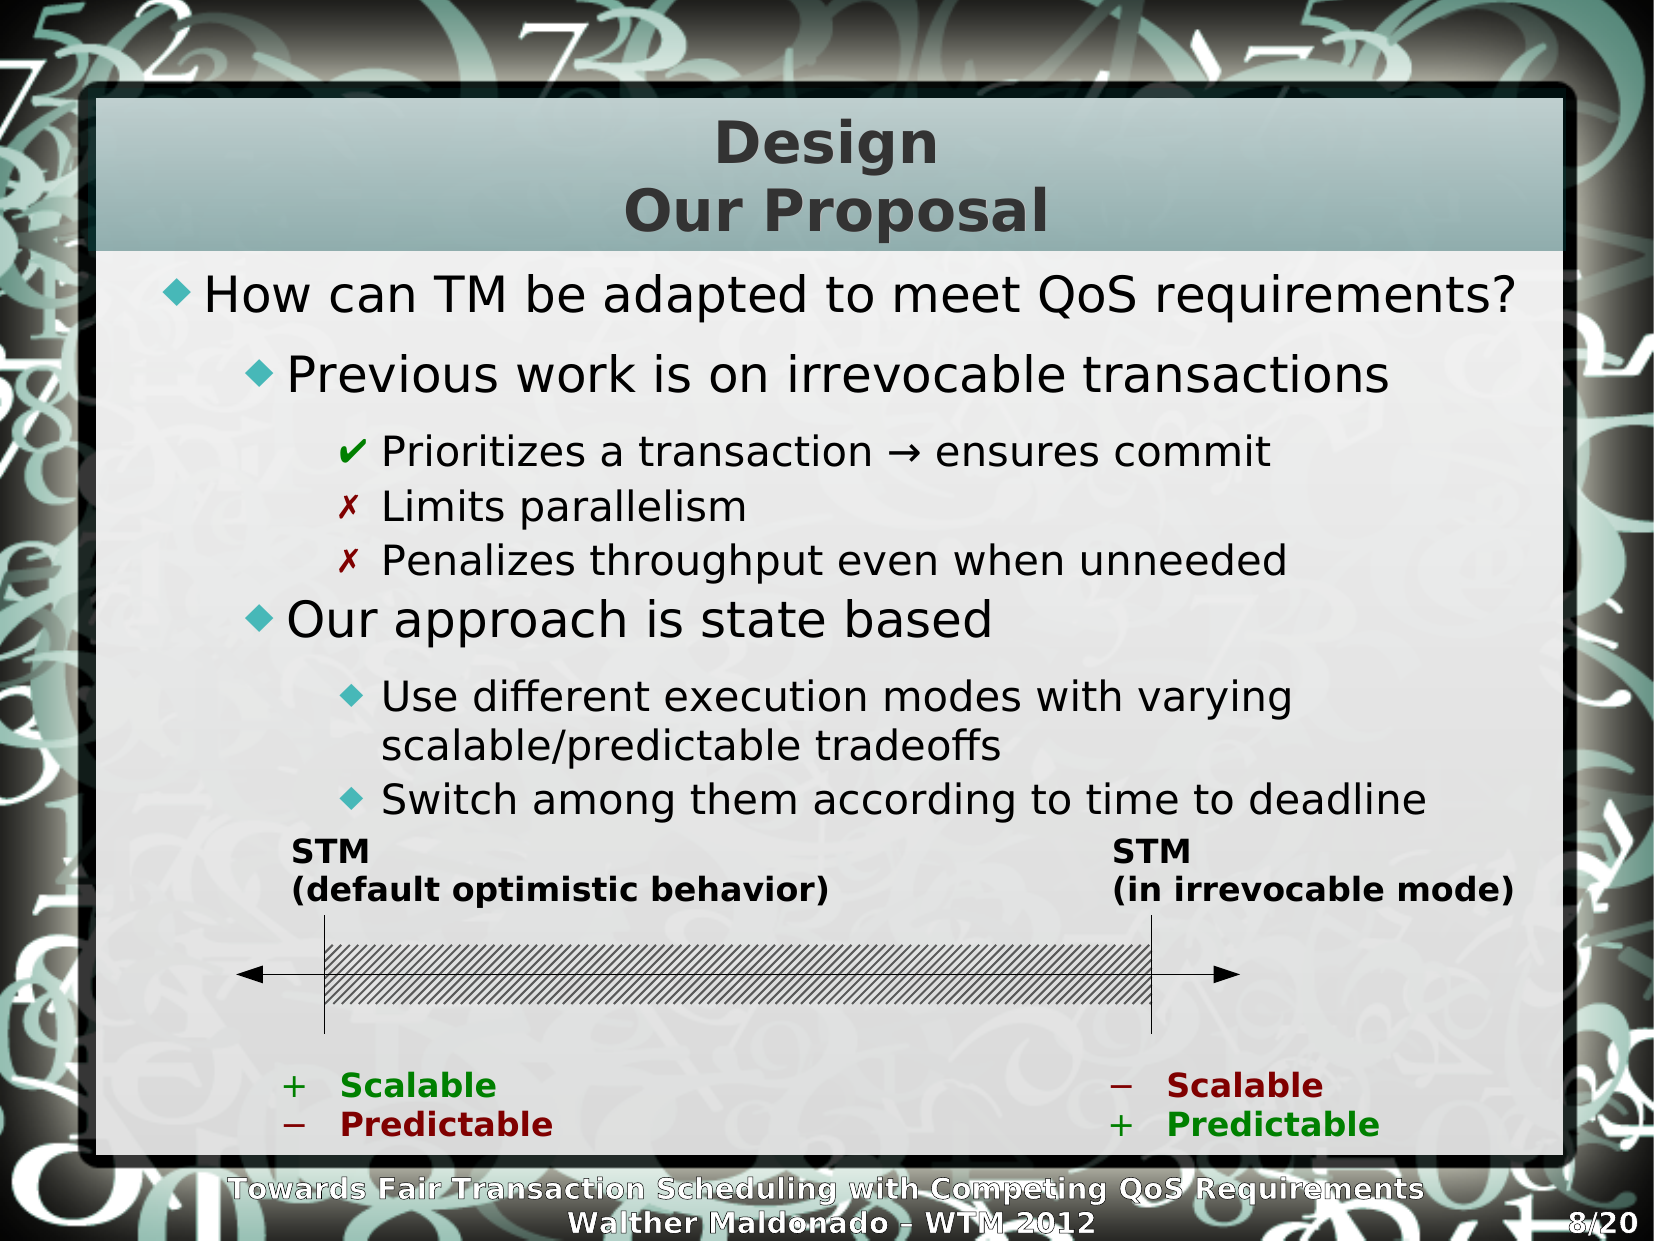

# Design Our Proposal
How can TM be adapted to meet QoS requirements?
Previous work is on irrevocable transactions
Prioritizes a transaction → ensures commit
Limits parallelism
Penalizes throughput even when unneeded
Our approach is state based
Use different execution modes with varying scalable/predictable tradeoffs
Switch among them according to time to deadline
STM
(default optimistic behavior)
STM
(in irrevocable mode)
Scalable
Predictable
Scalable
Predictable
8